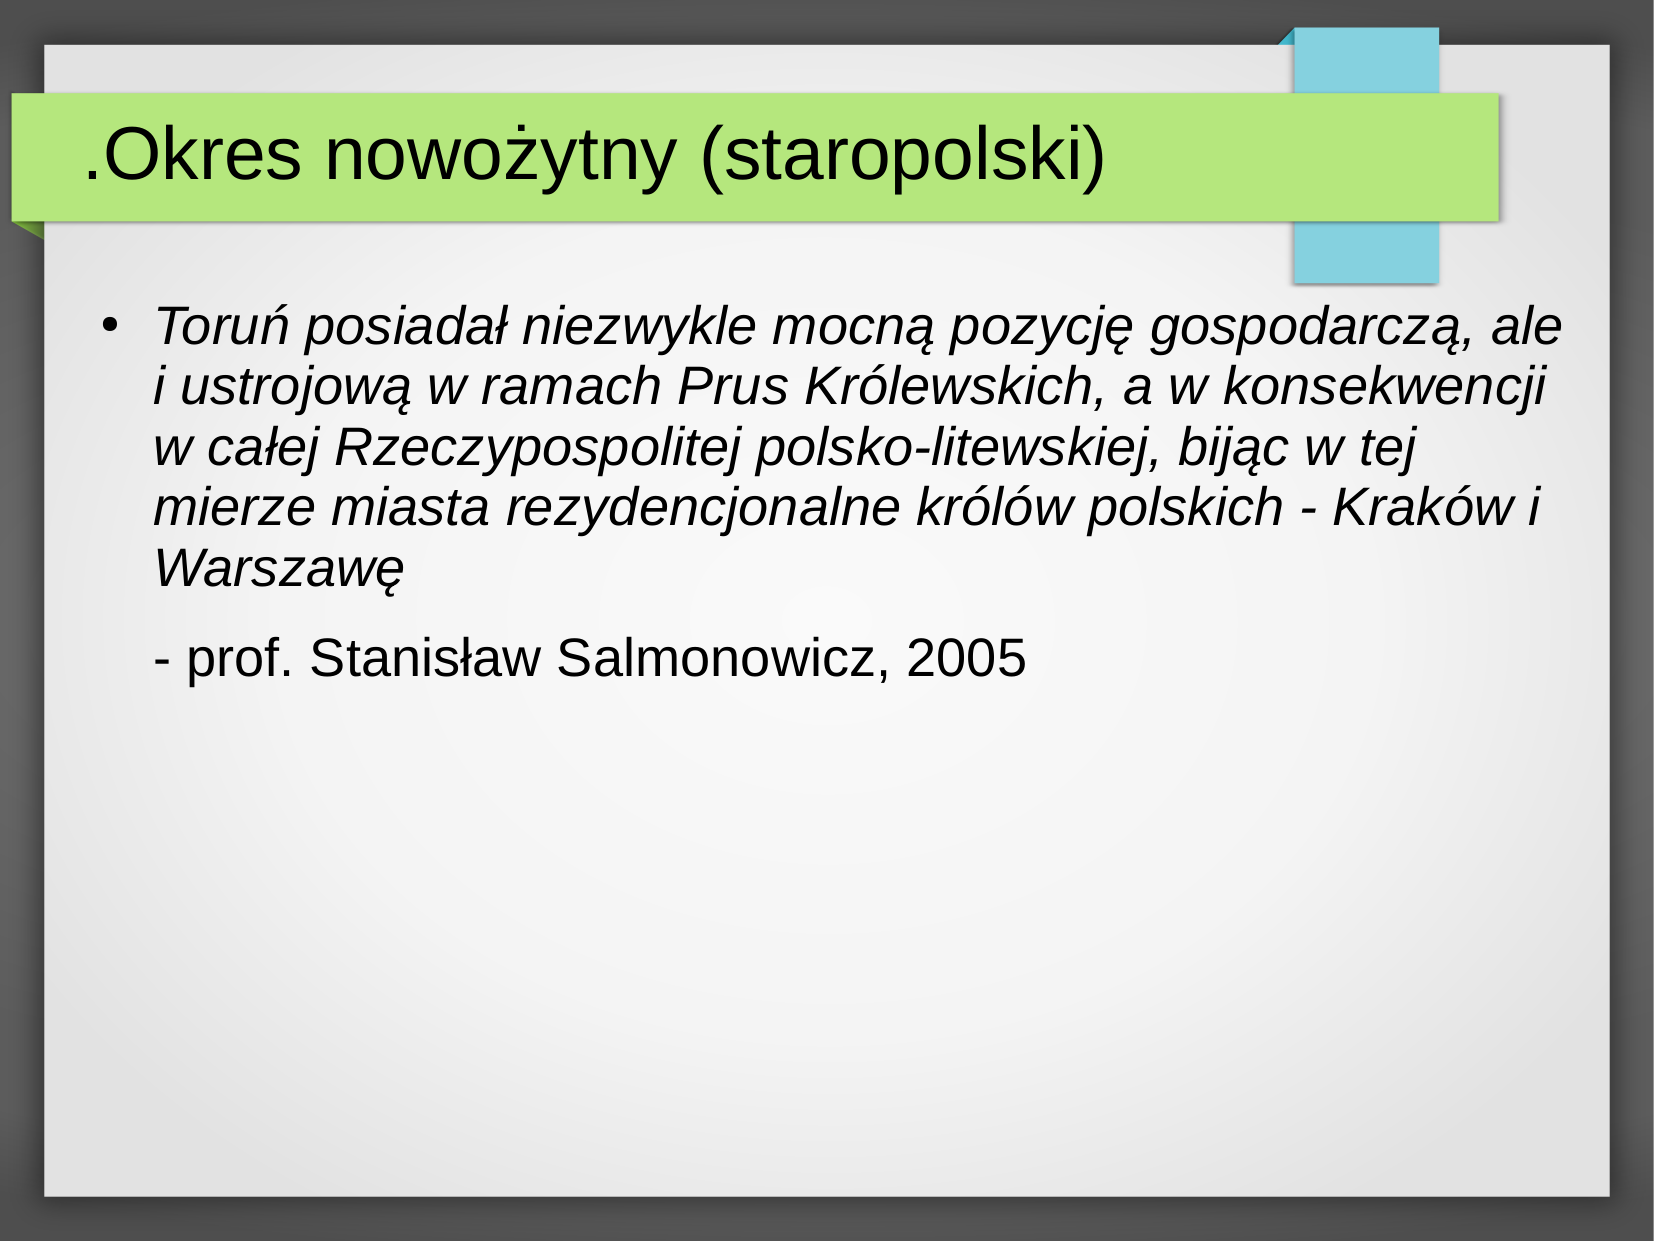

# .Okres nowożytny (staropolski)
Toruń posiadał niezwykle mocną pozycję gospodarczą, ale i ustrojową w ramach Prus Królewskich, a w konsekwencji w całej Rzeczypospolitej polsko-litewskiej, bijąc w tej mierze miasta rezydencjonalne królów polskich - Kraków i Warszawę
- prof. Stanisław Salmonowicz, 2005